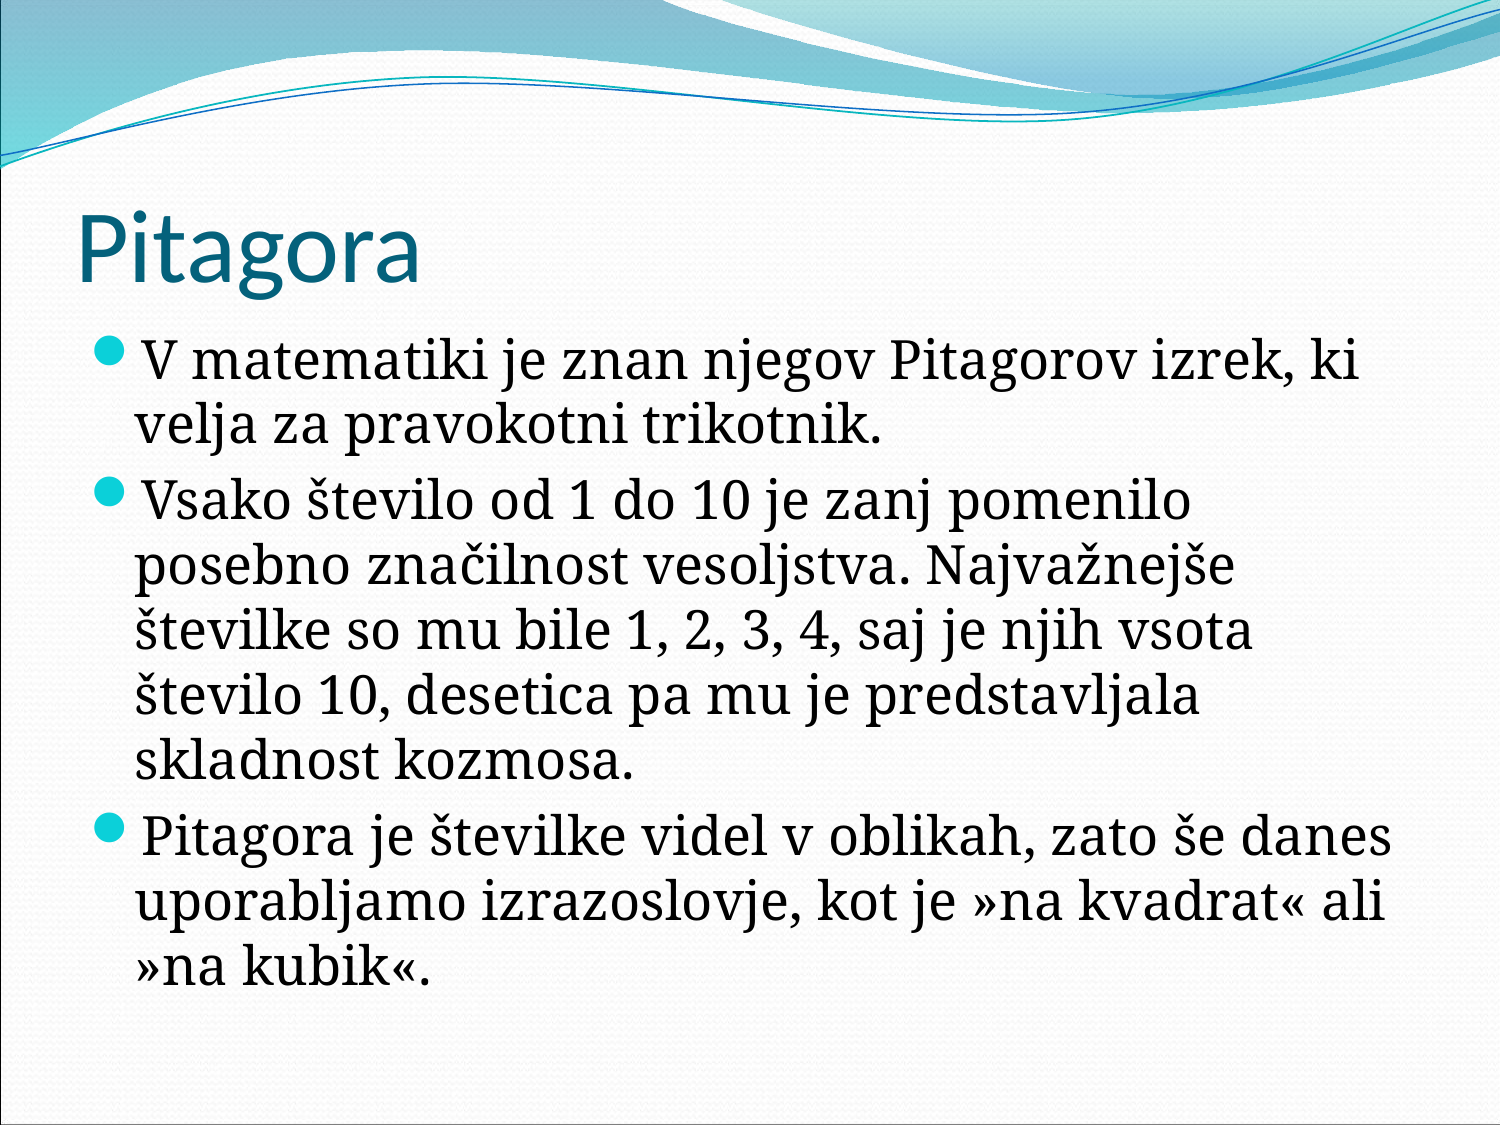

# Pitagora
V matematiki je znan njegov Pitagorov izrek, ki velja za pravokotni trikotnik.
Vsako število od 1 do 10 je zanj pomenilo posebno značilnost vesoljstva. Najvažnejše številke so mu bile 1, 2, 3, 4, saj je njih vsota število 10, desetica pa mu je predstavljala skladnost kozmosa.
Pitagora je številke videl v oblikah, zato še danes uporabljamo izrazoslovje, kot je »na kvadrat« ali »na kubik«.